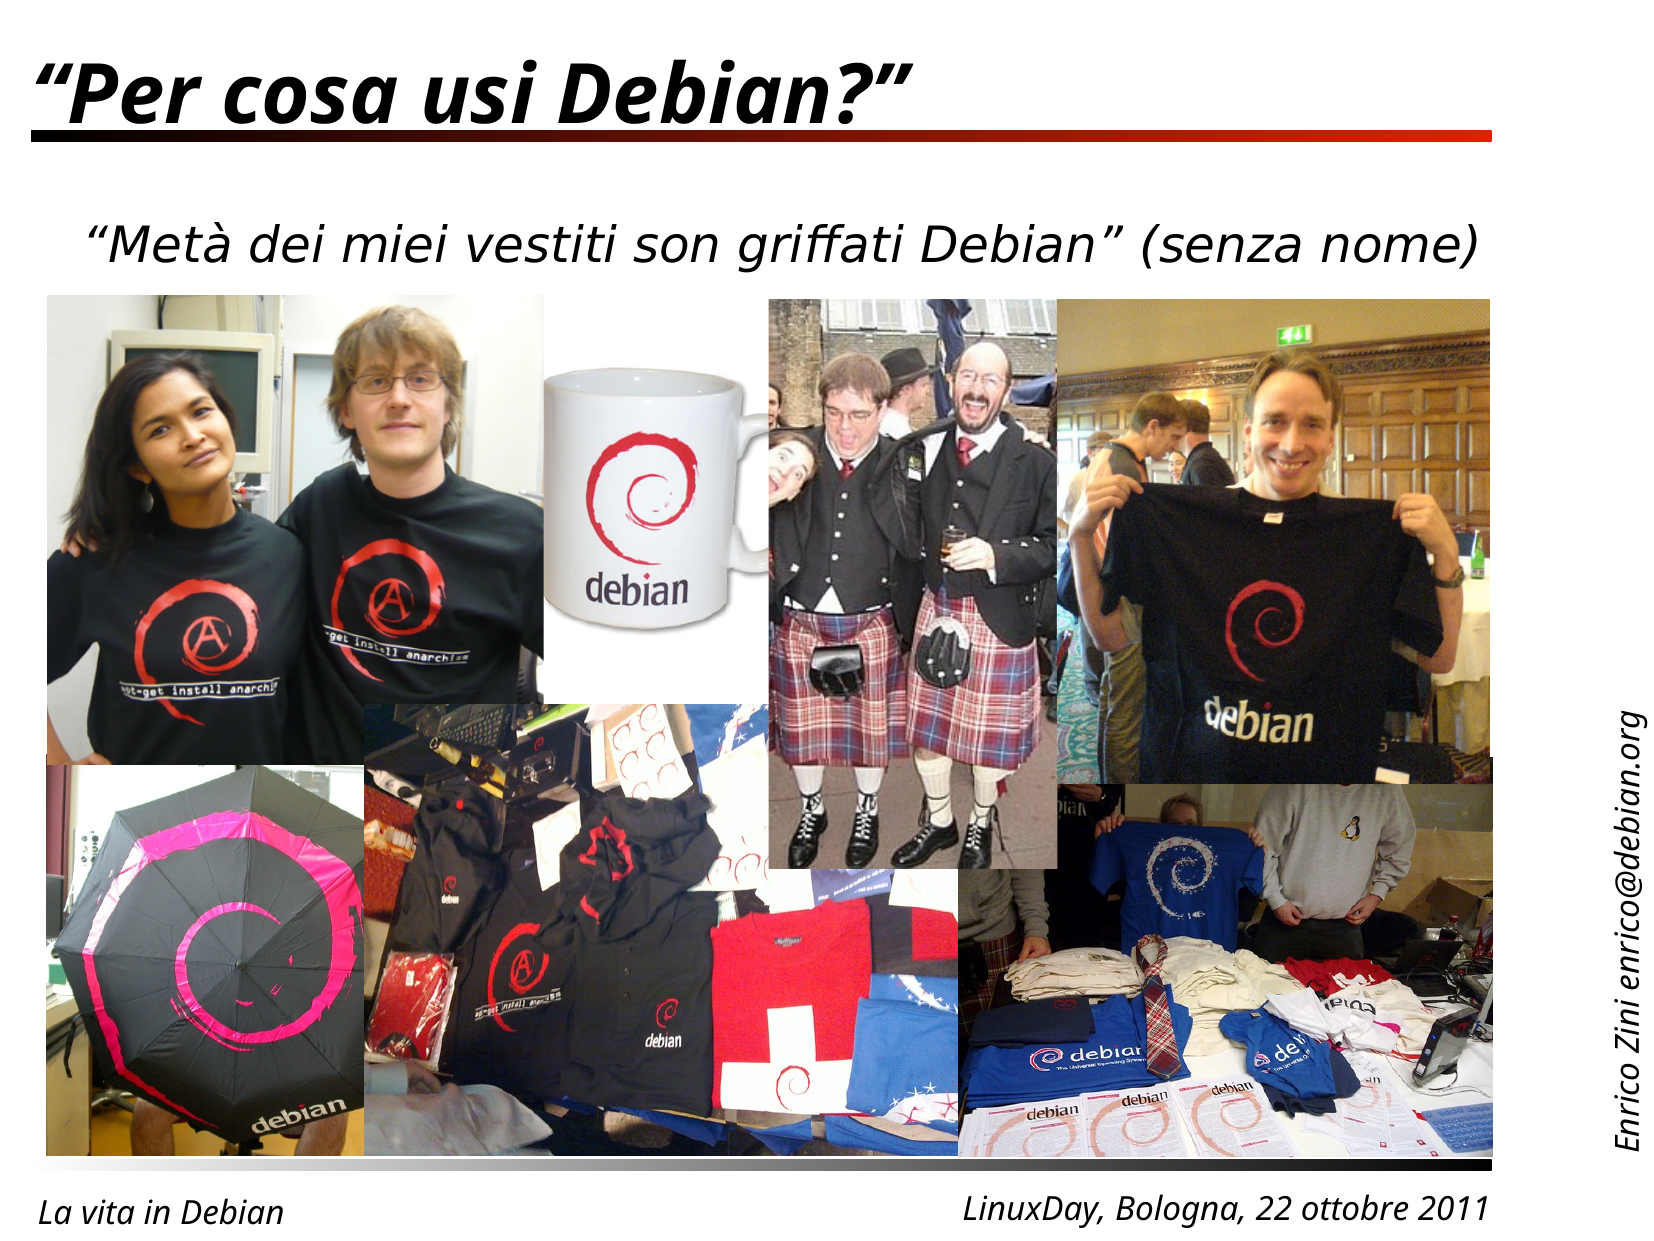

“Per cosa usi Debian?”
“Metà dei miei vestiti son griffati Debian” (senza nome)